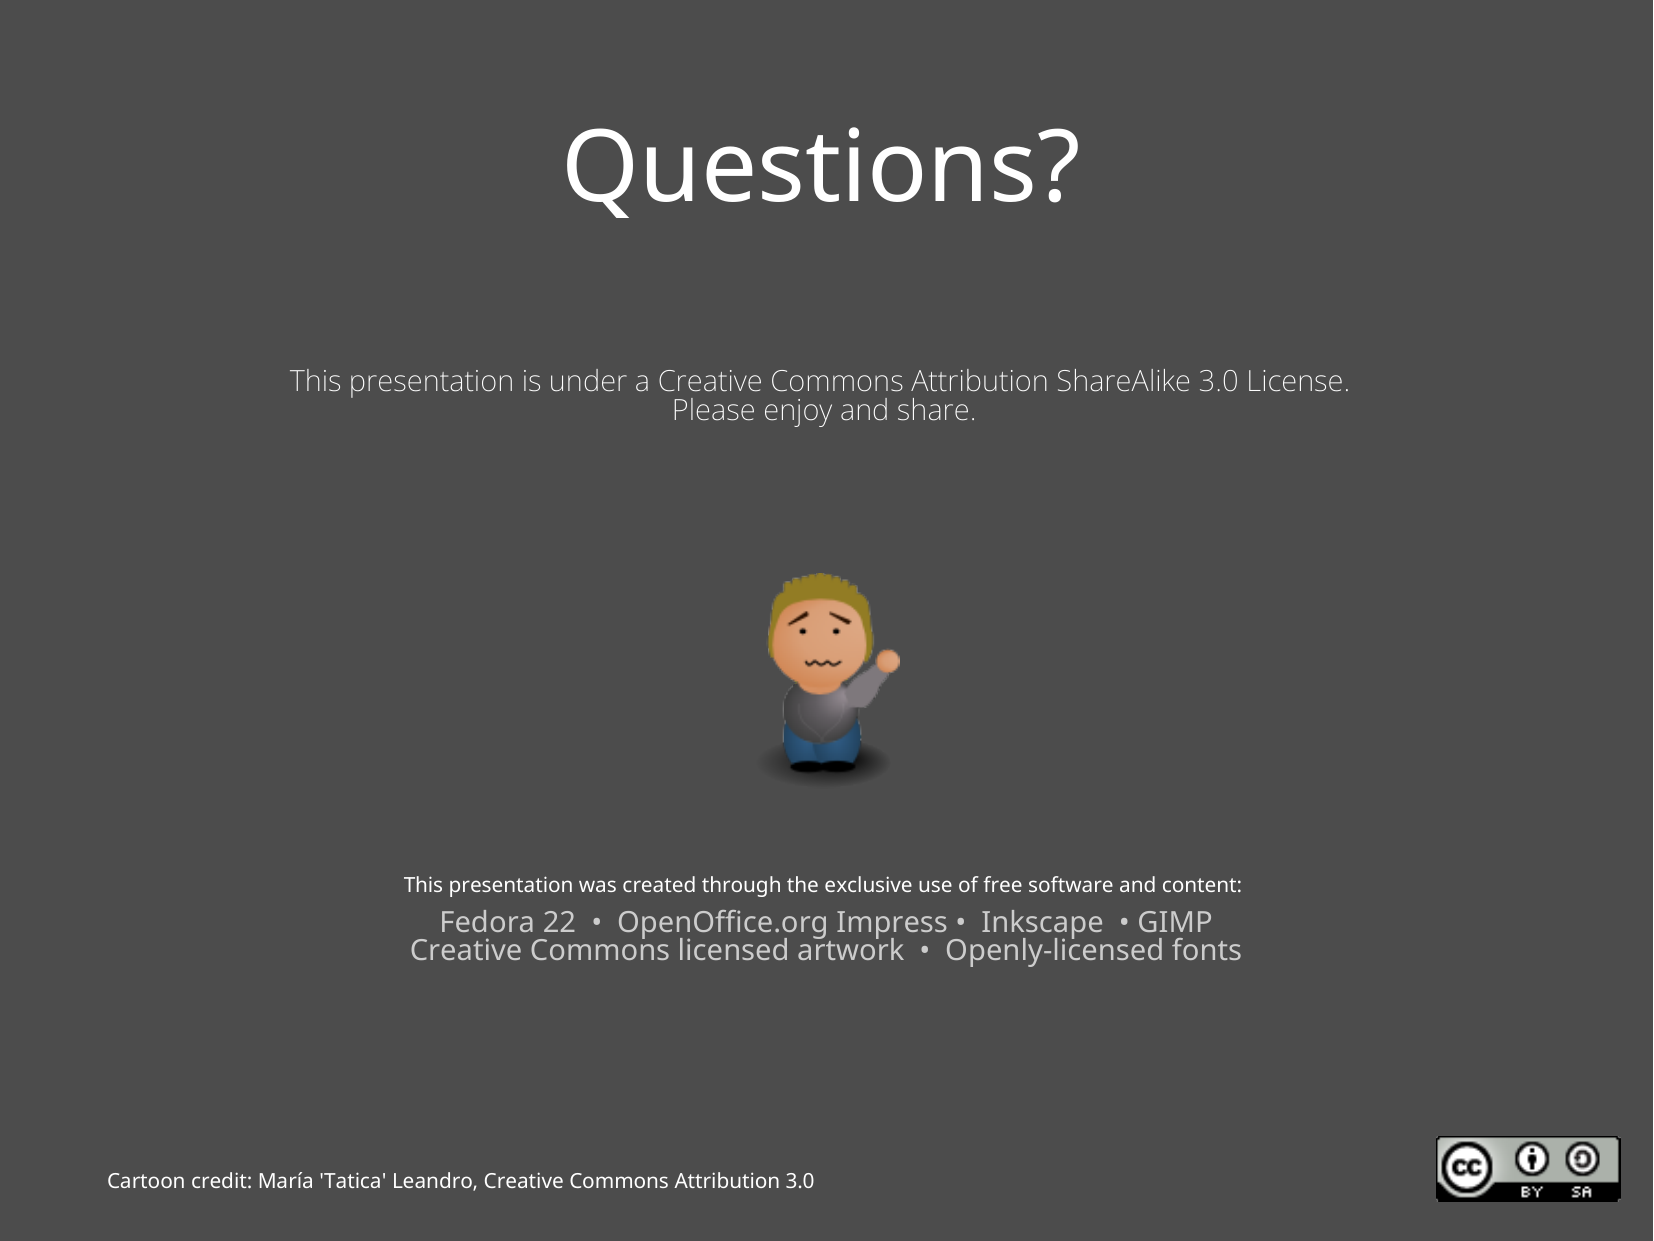

# Questions?
This presentation is under a Creative Commons Attribution ShareAlike 3.0 License.
Please enjoy and share.
This presentation was created through the exclusive use of free software and content:
Fedora 22 • OpenOffice.org Impress • Inkscape • GIMP
Creative Commons licensed artwork • Openly-licensed fonts
Cartoon credit: María 'Tatica' Leandro, Creative Commons Attribution 3.0